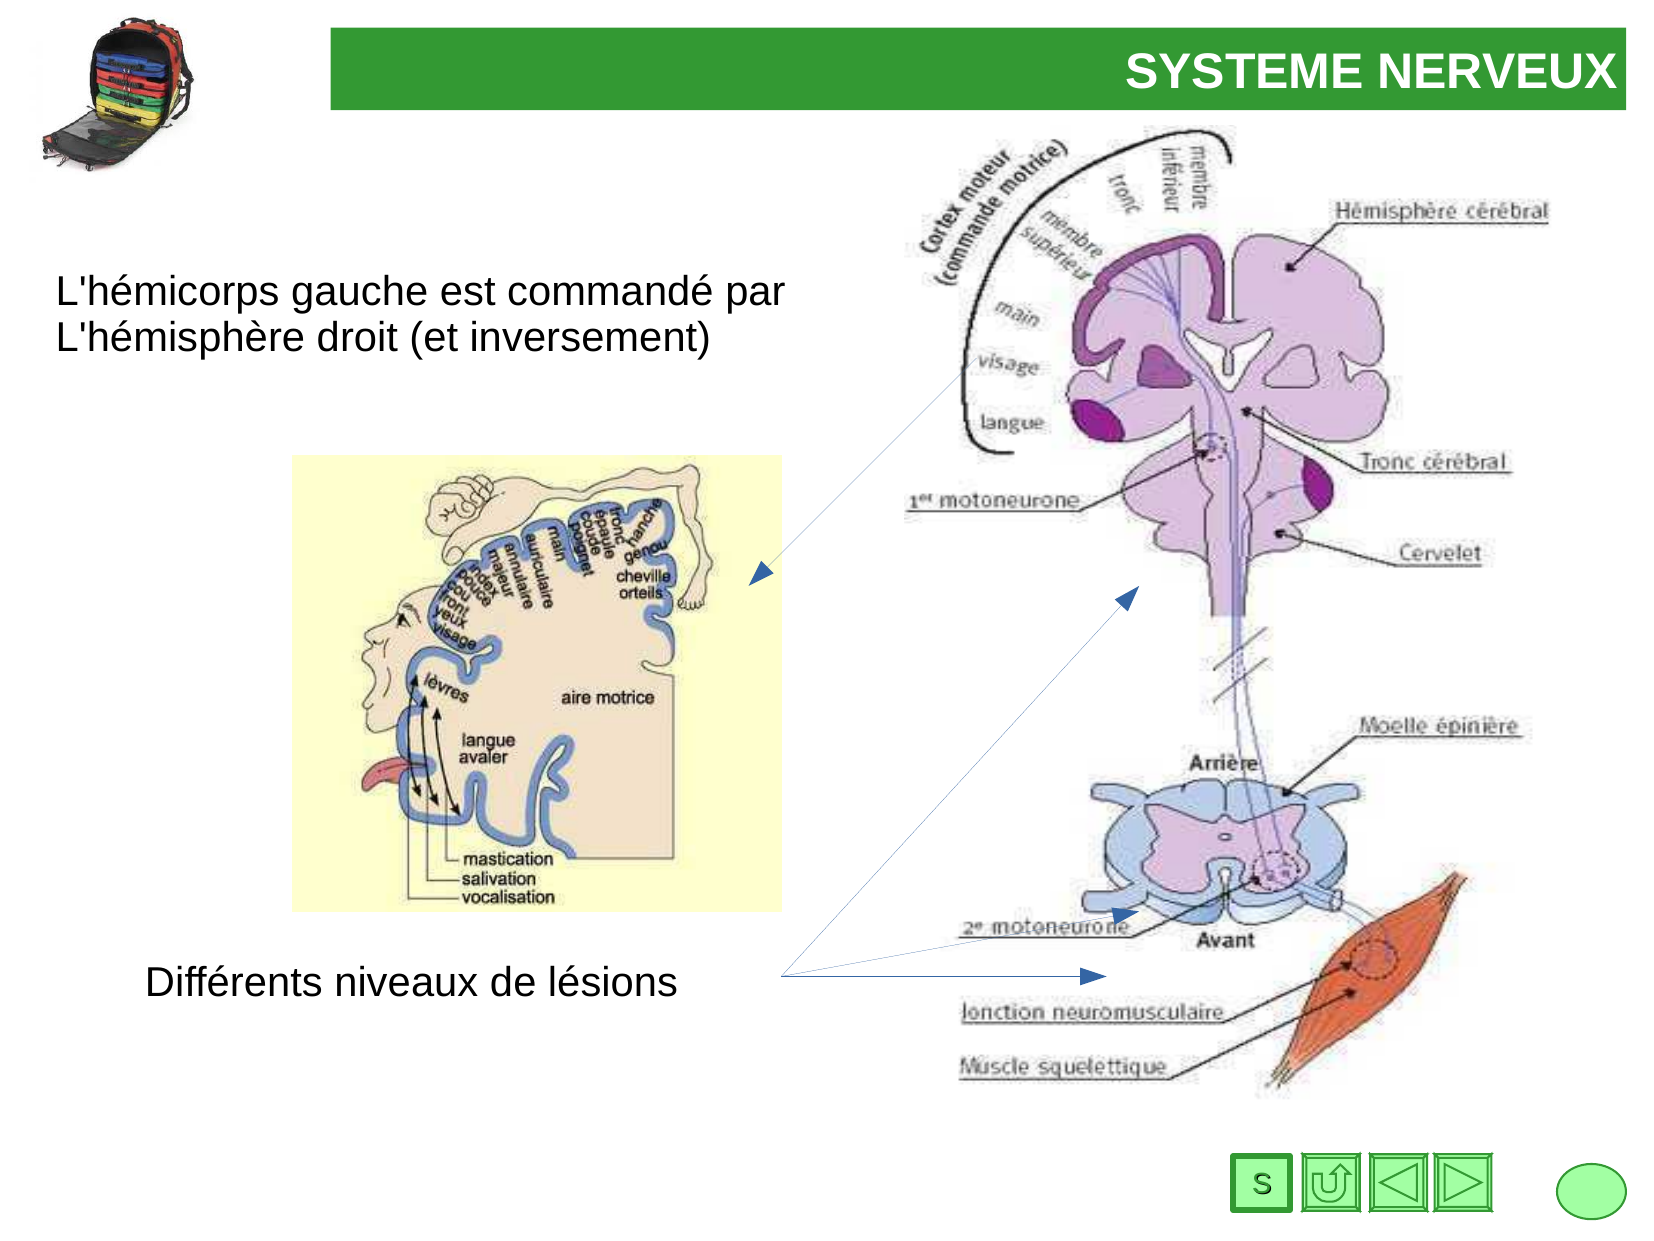

# SYSTEME NERVEUX
L'hémicorps gauche est commandé par
L'hémisphère droit (et inversement)
Différents niveaux de lésions